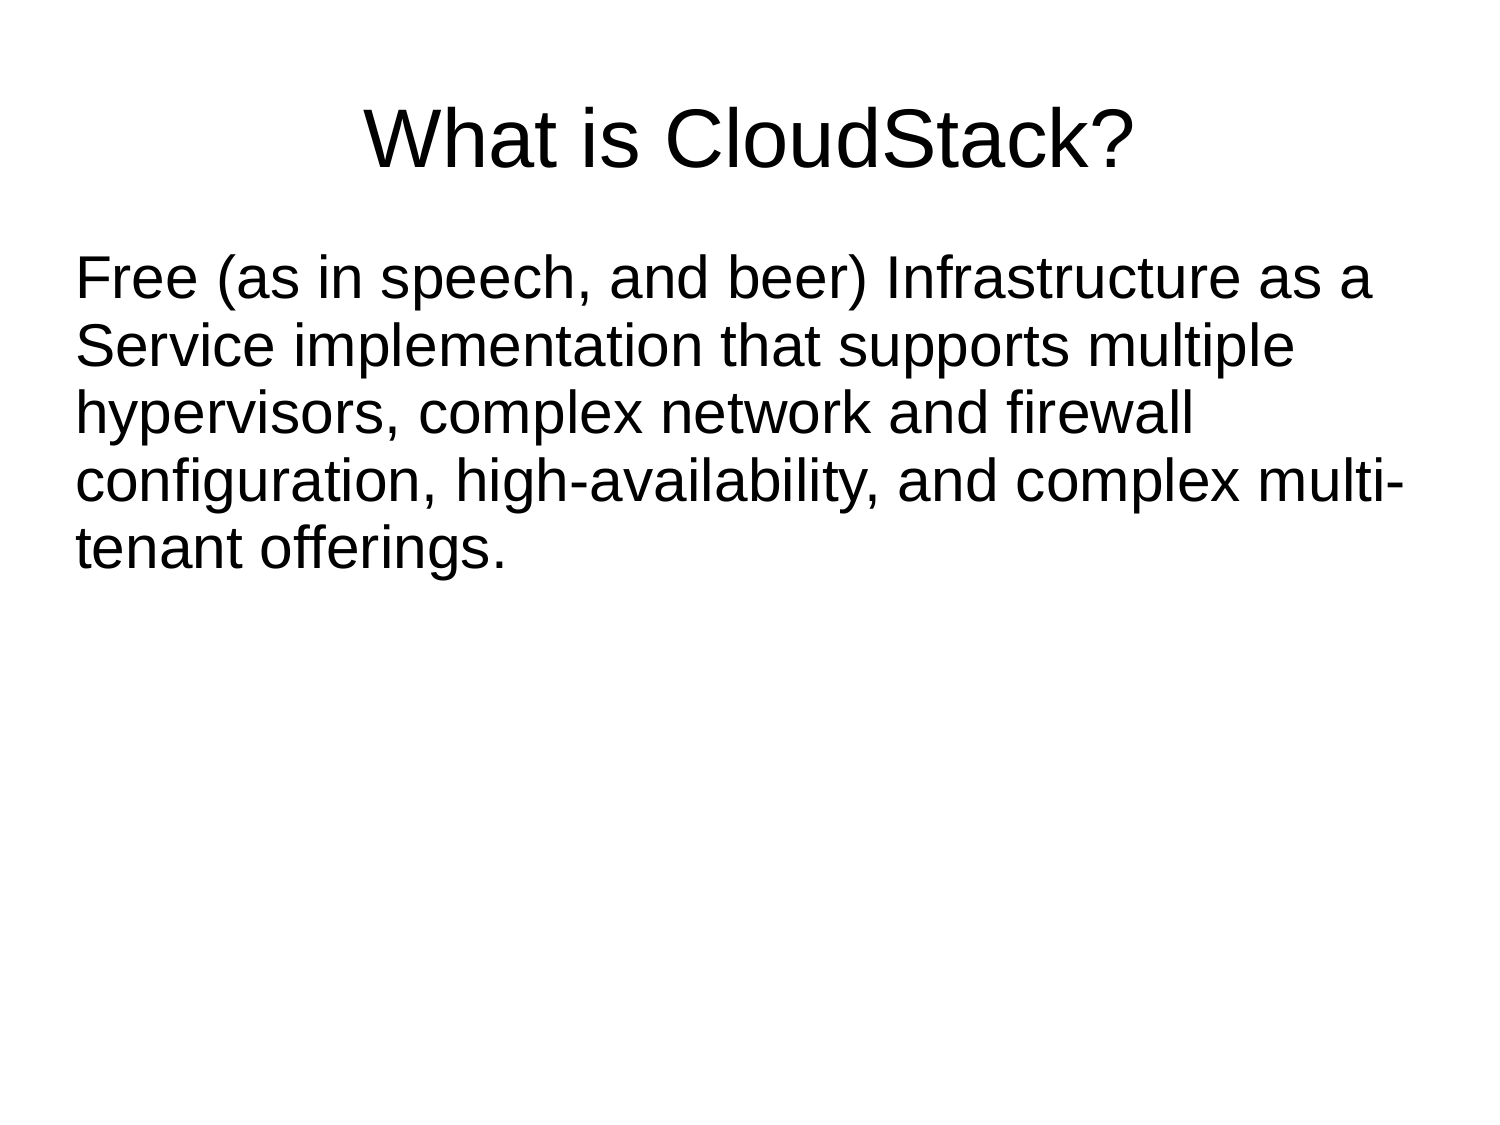

# What is CloudStack?
Free (as in speech, and beer) Infrastructure as a Service implementation that supports multiple hypervisors, complex network and firewall configuration, high-availability, and complex multi-tenant offerings.